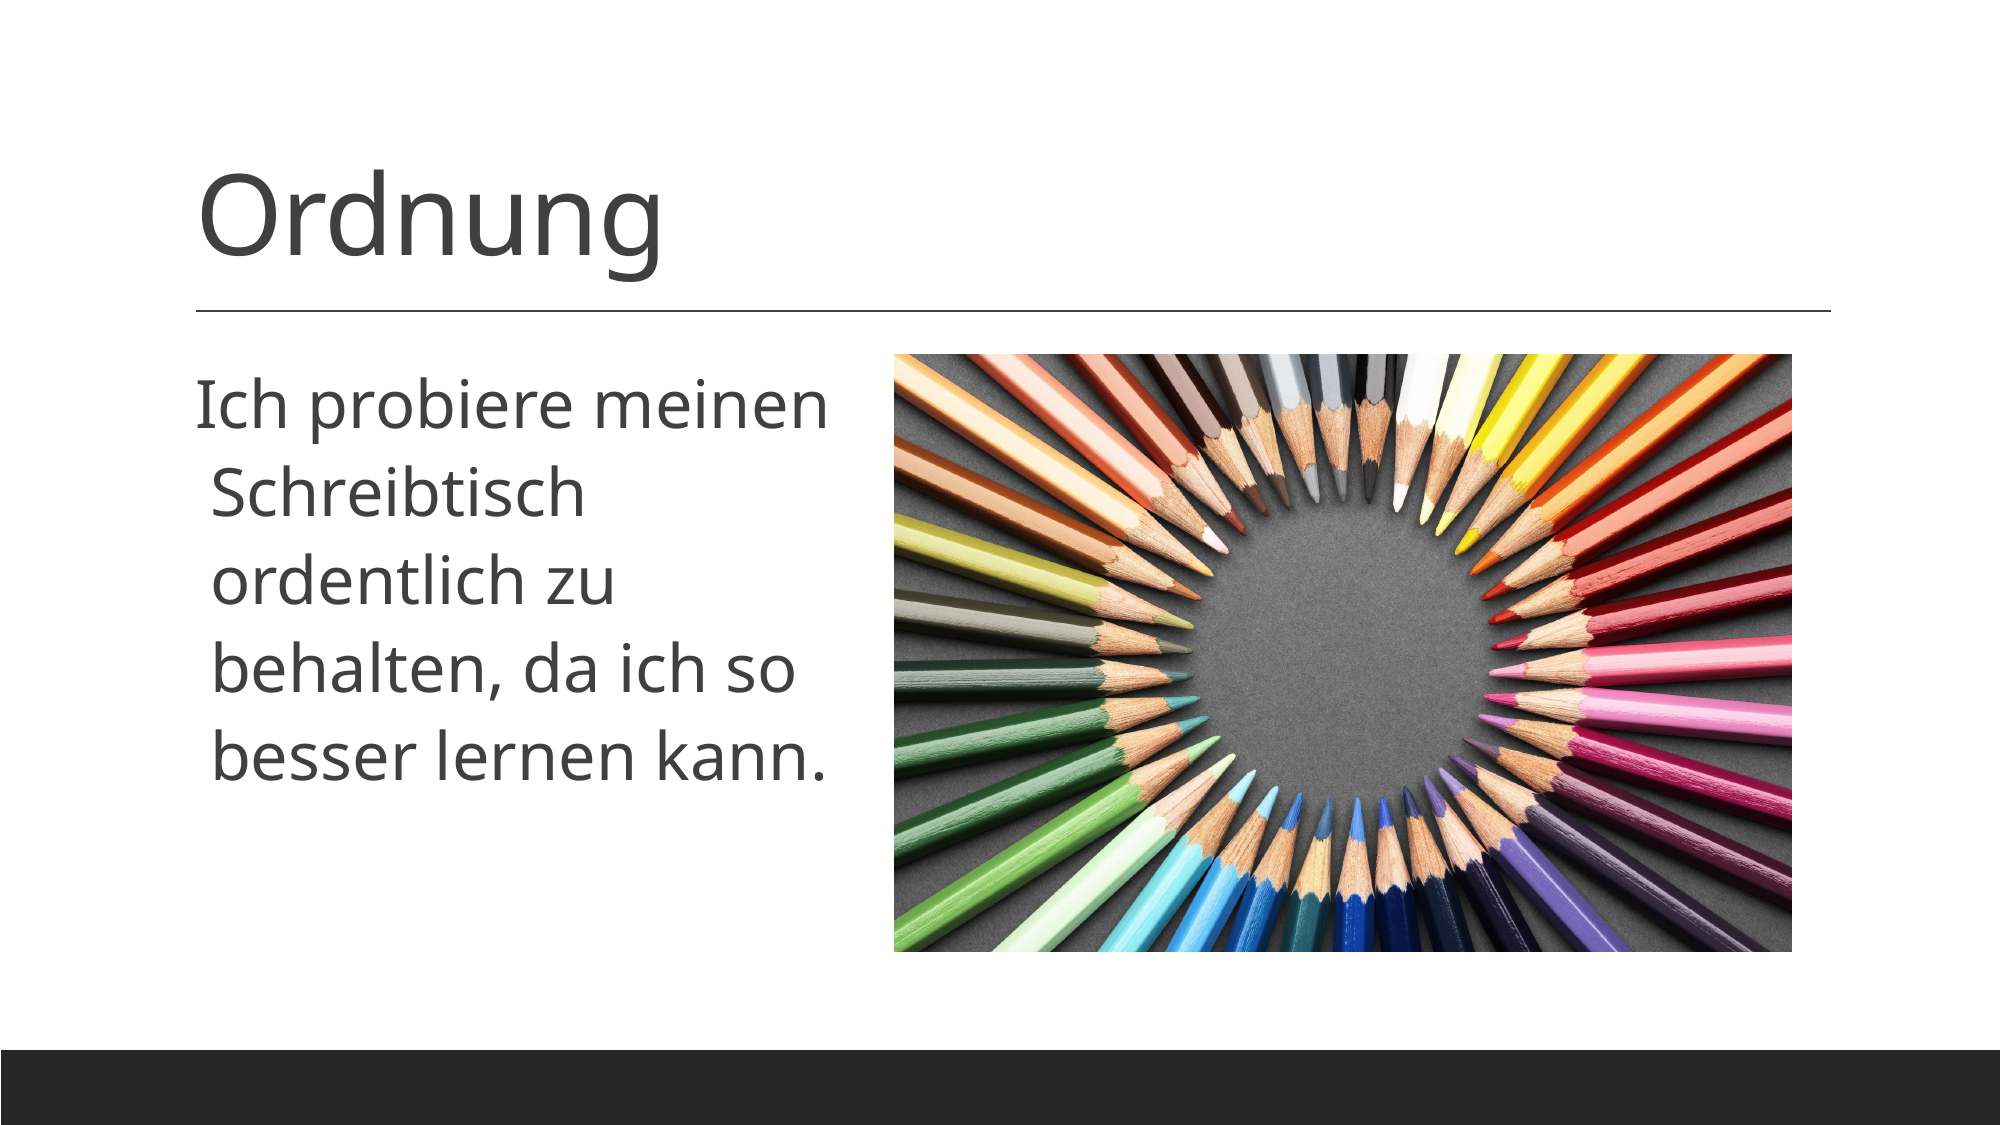

# Ordnung
Ich probiere meinen Schreibtisch ordentlich zu behalten, da ich so besser lernen kann.